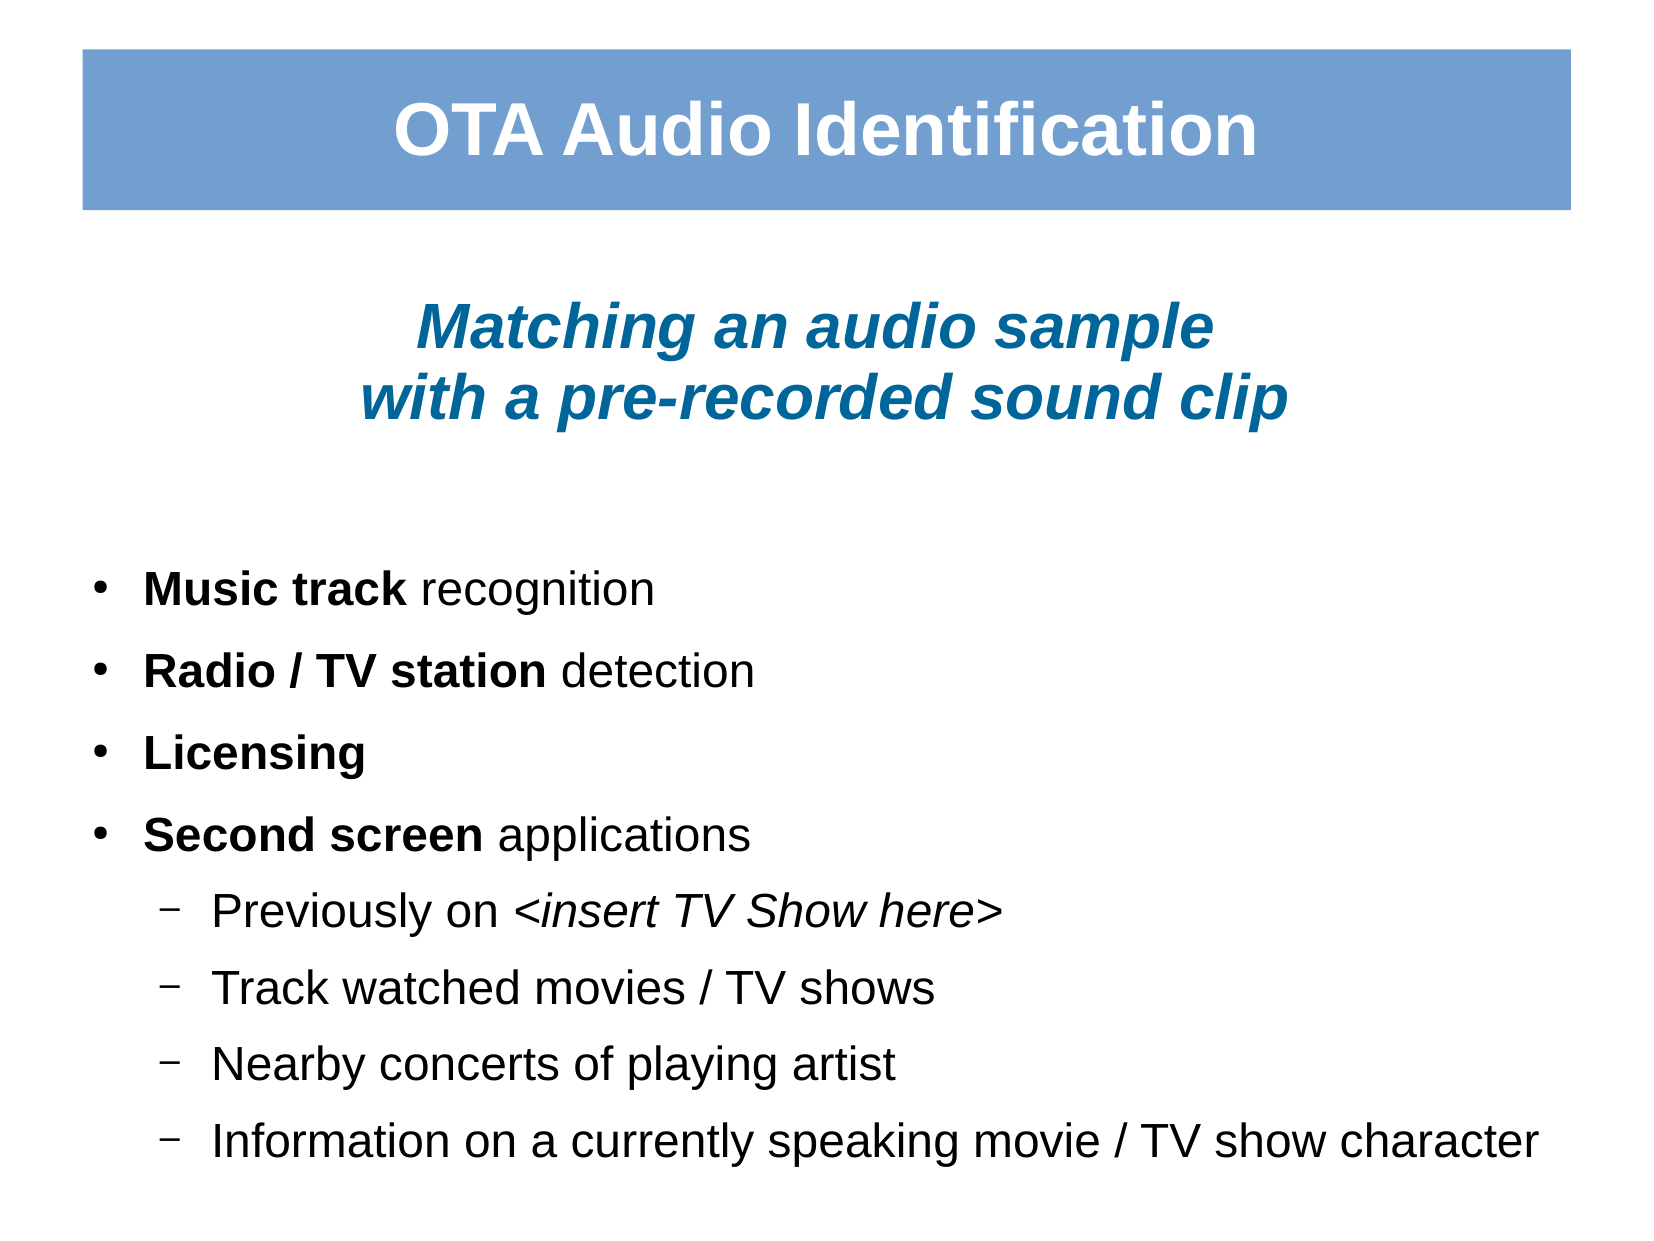

# OTA Audio Identification
Matching an audio sample
with a pre-recorded sound clip
Music track recognition
Radio / TV station detection
Licensing
Second screen applications
Previously on <insert TV Show here>
Track watched movies / TV shows
Nearby concerts of playing artist
Information on a currently speaking movie / TV show character